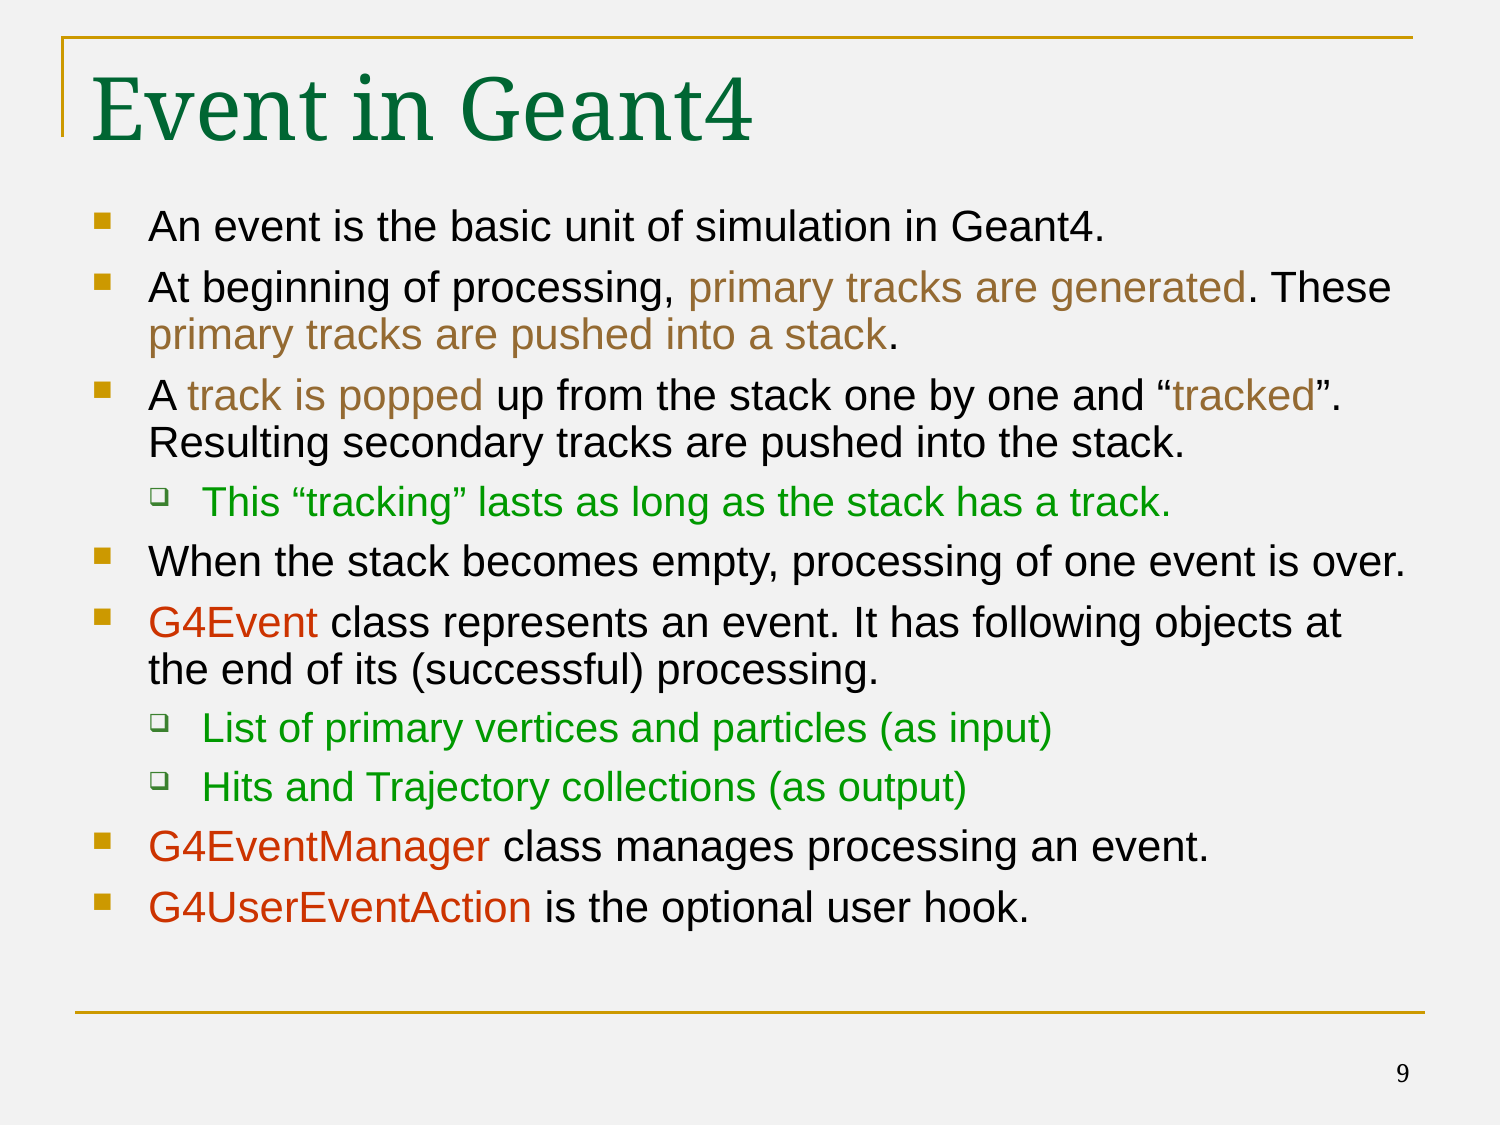

# Event in Geant4
An event is the basic unit of simulation in Geant4.
At beginning of processing, primary tracks are generated. These primary tracks are pushed into a stack.
A track is popped up from the stack one by one and “tracked”. Resulting secondary tracks are pushed into the stack.
This “tracking” lasts as long as the stack has a track.
When the stack becomes empty, processing of one event is over.
G4Event class represents an event. It has following objects at the end of its (successful) processing.
List of primary vertices and particles (as input)
Hits and Trajectory collections (as output)
G4EventManager class manages processing an event.
G4UserEventAction is the optional user hook.